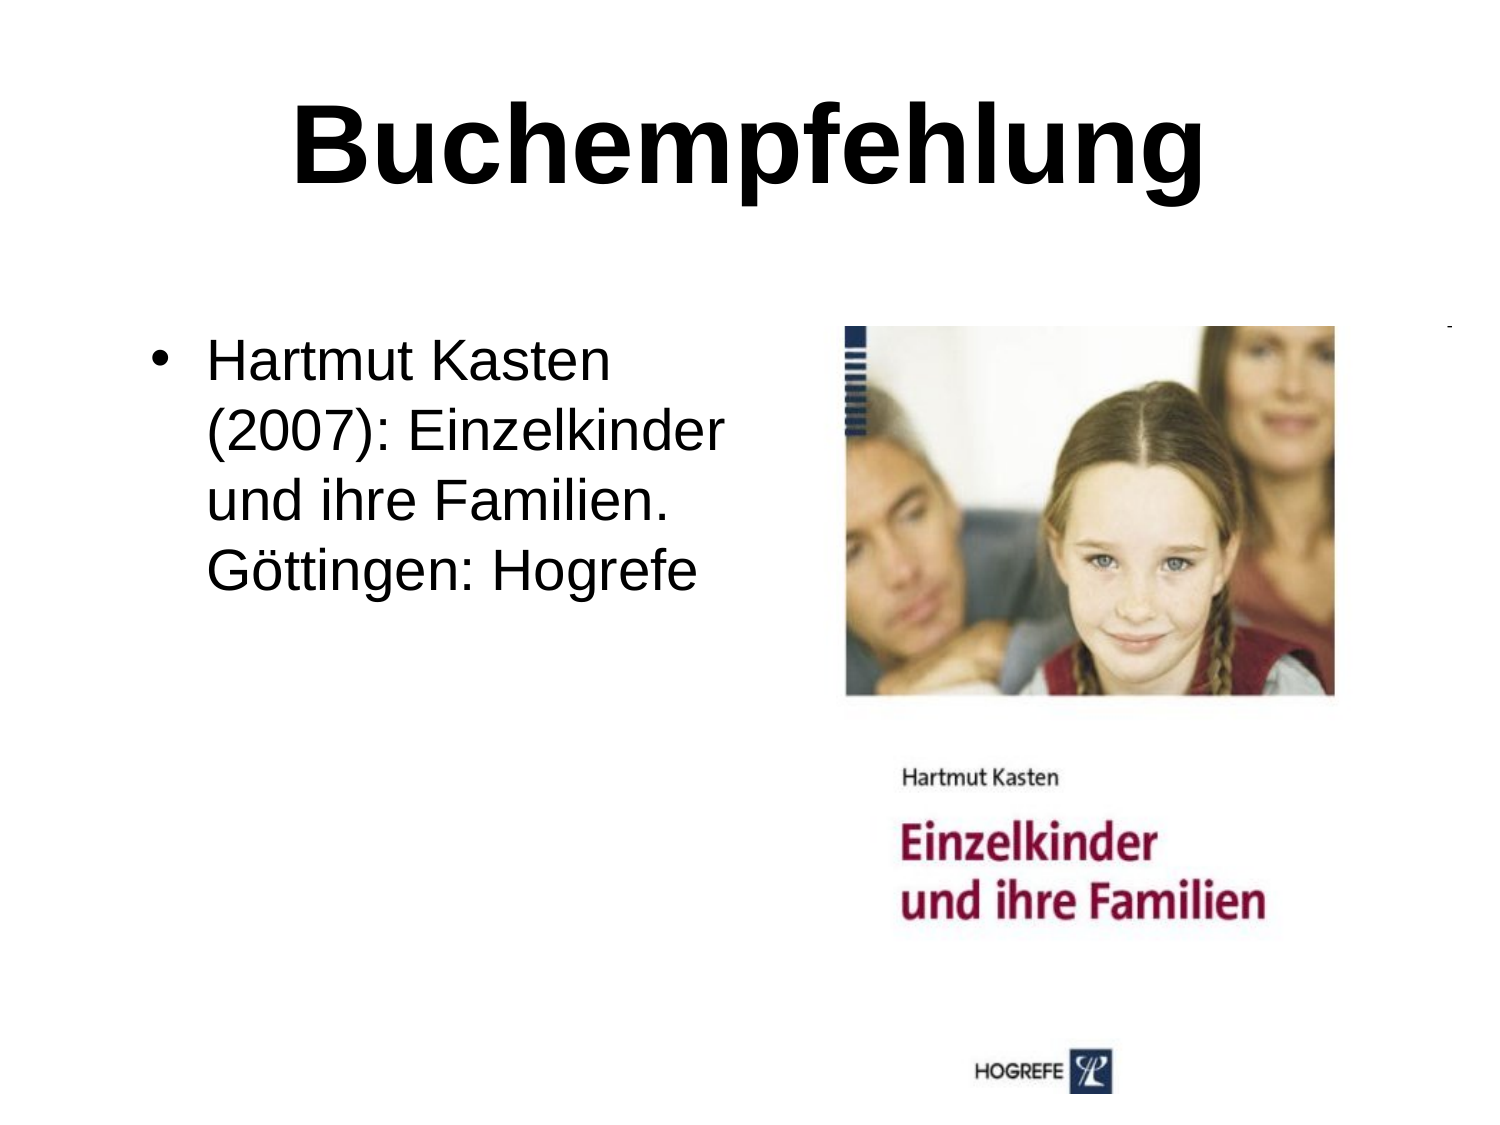

# Buchempfehlung
Hartmut Kasten (2007): Einzelkinder und ihre Familien. Göttingen: Hogrefe